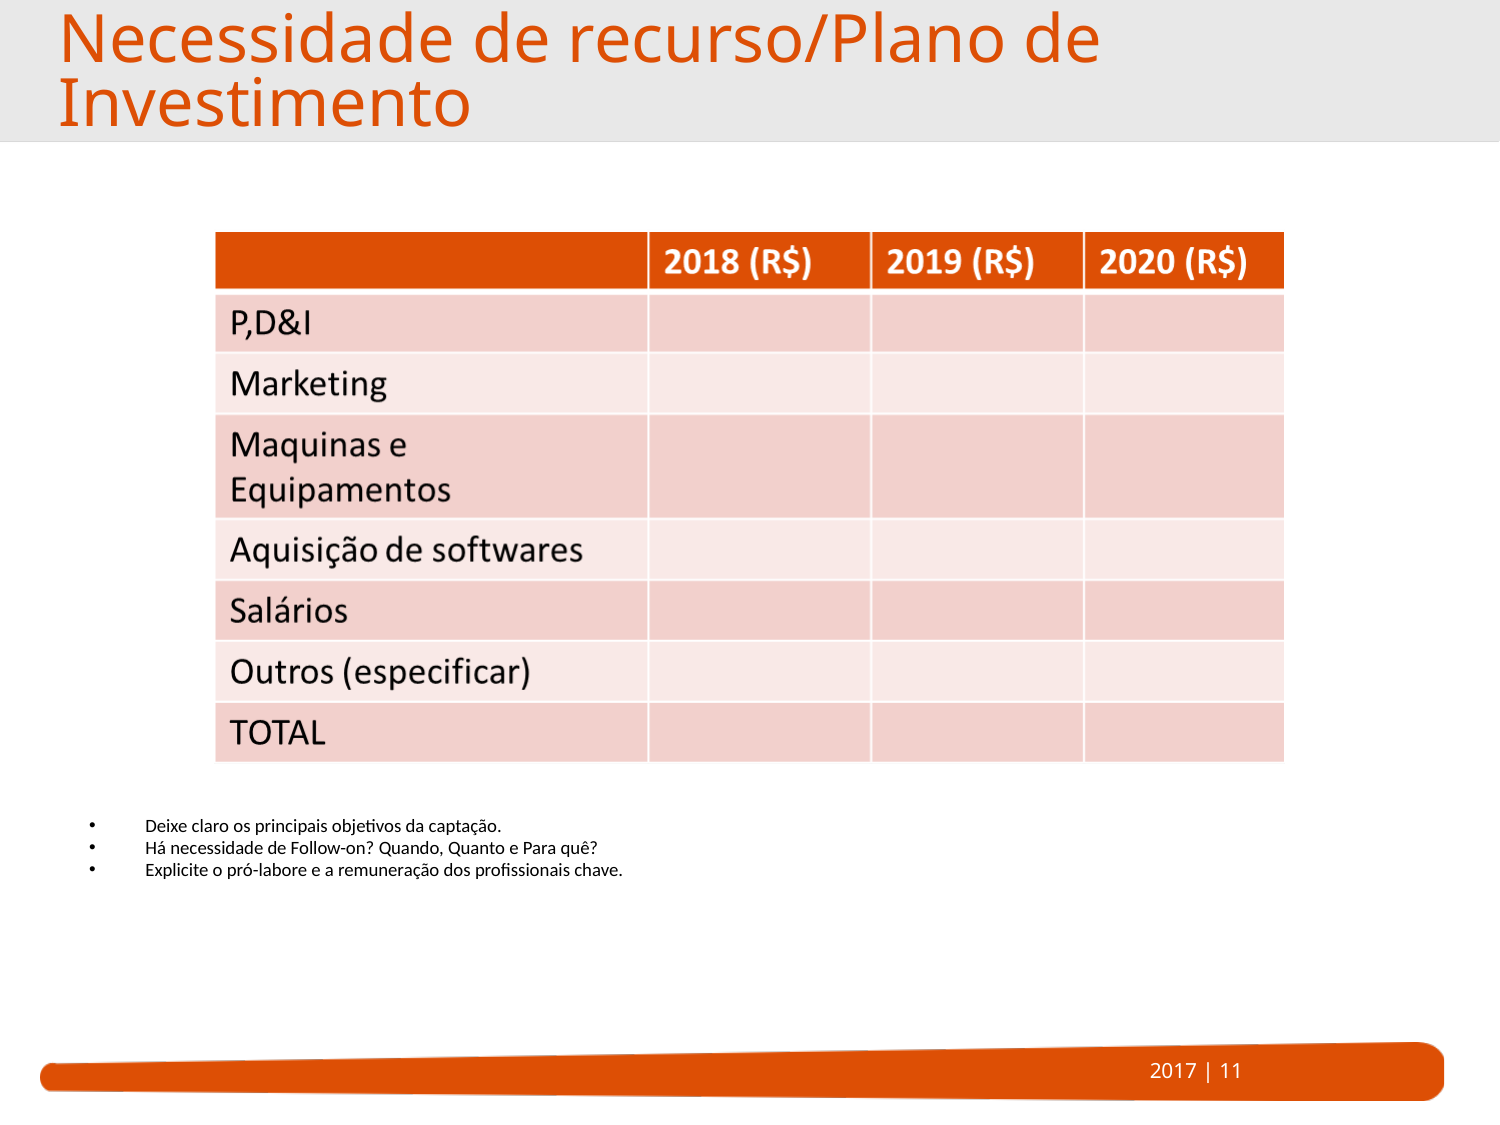

Necessidade de recurso/Plano de Investimento
Deixe claro os principais objetivos da captação.
Há necessidade de Follow-on? Quando, Quanto e Para quê?
Explicite o pró-labore e a remuneração dos profissionais chave.